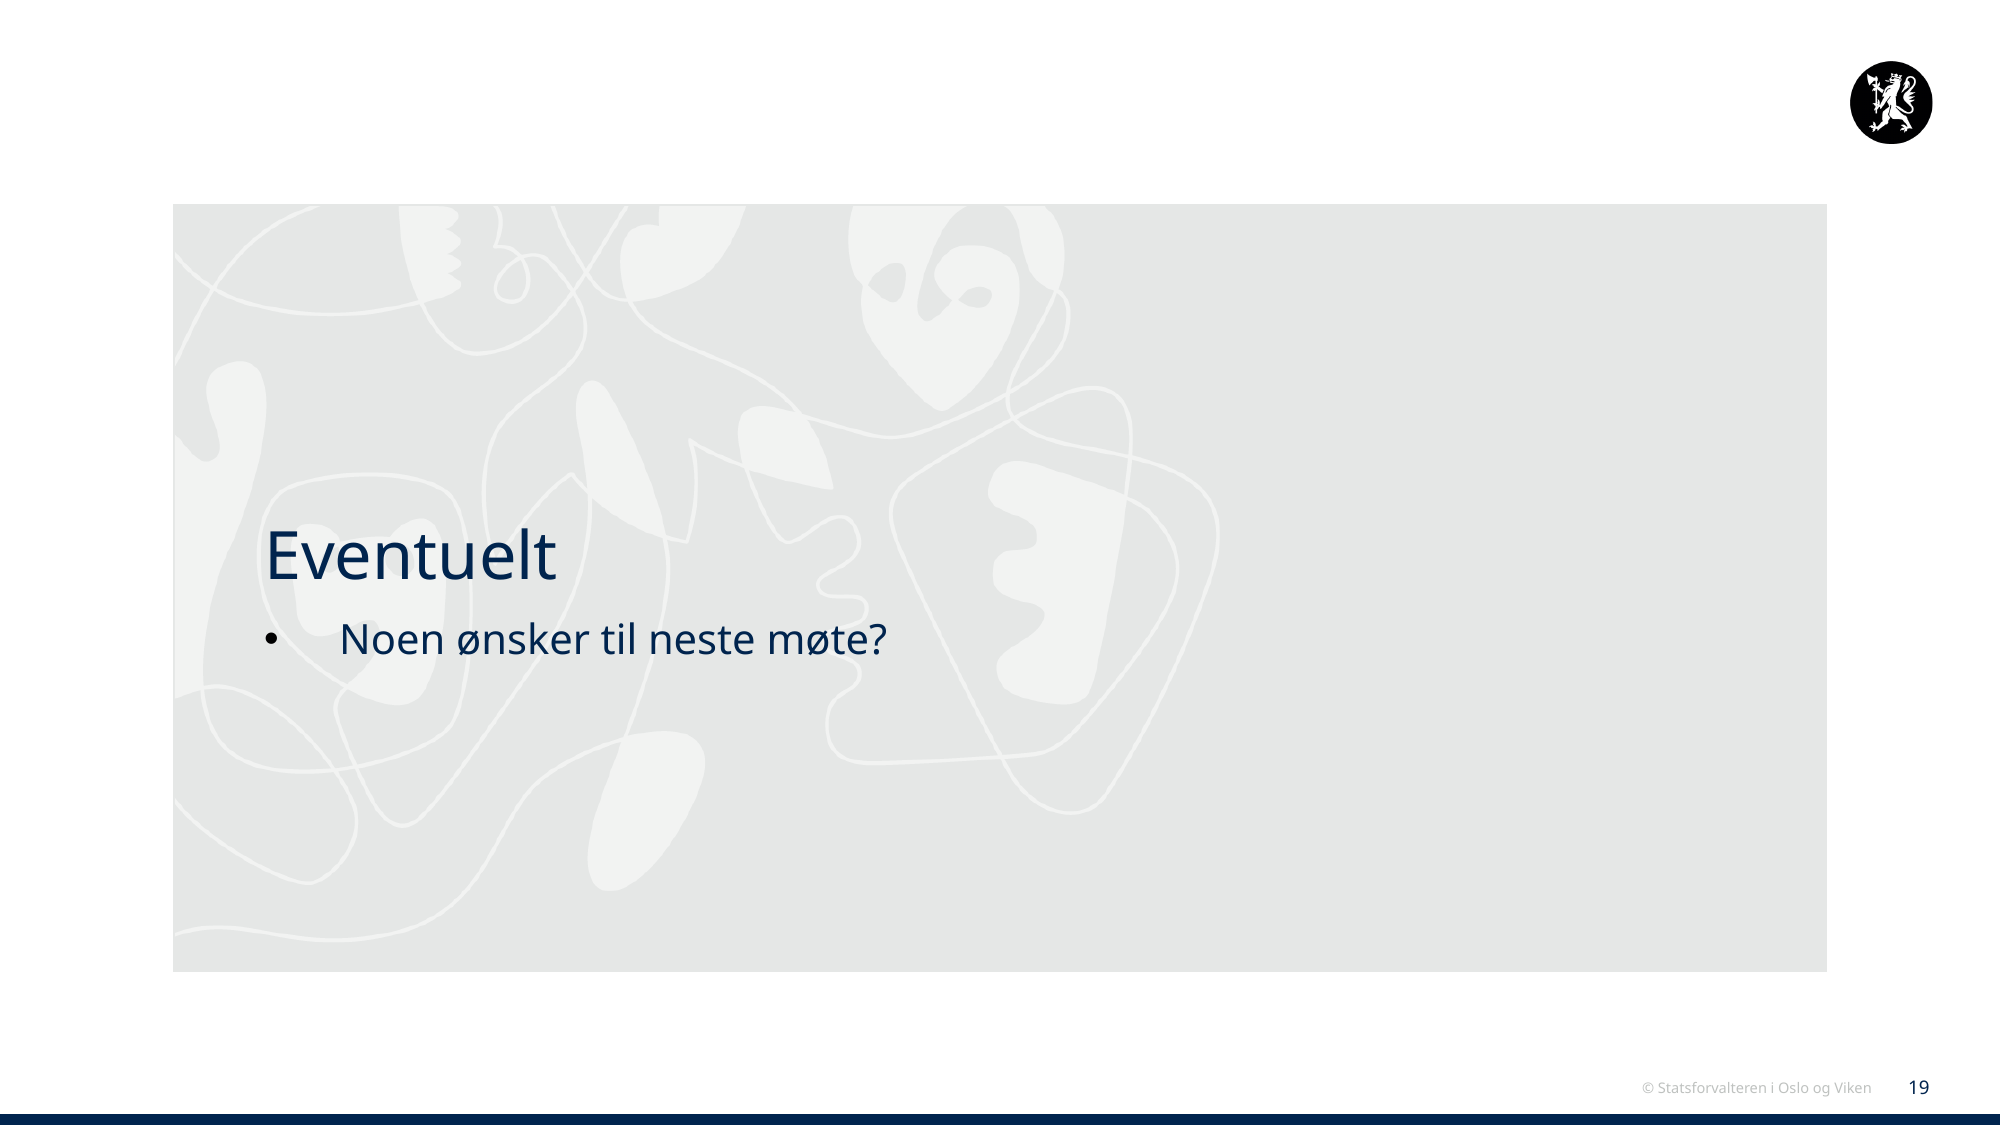

# Eventuelt
Noen ønsker til neste møte?